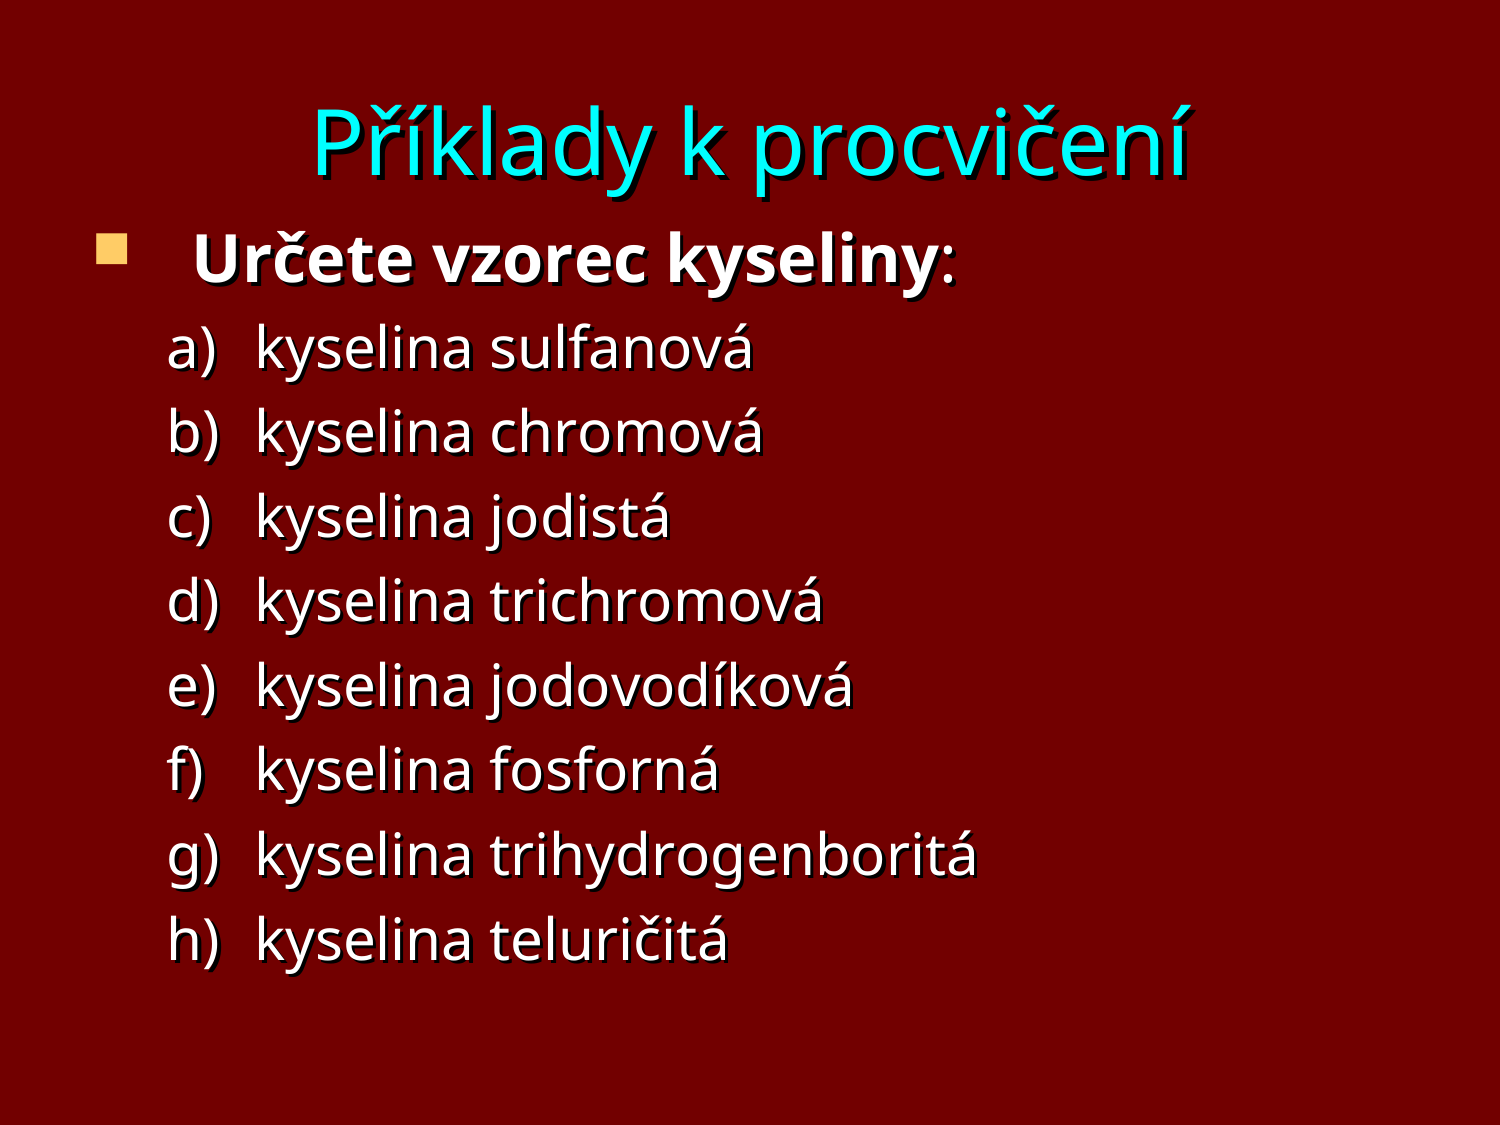

# Příklady k procvičení
Určete vzorec kyseliny:
kyselina sulfanová
kyselina chromová
kyselina jodistá
kyselina trichromová
kyselina jodovodíková
kyselina fosforná
kyselina trihydrogenboritá
kyselina teluričitá